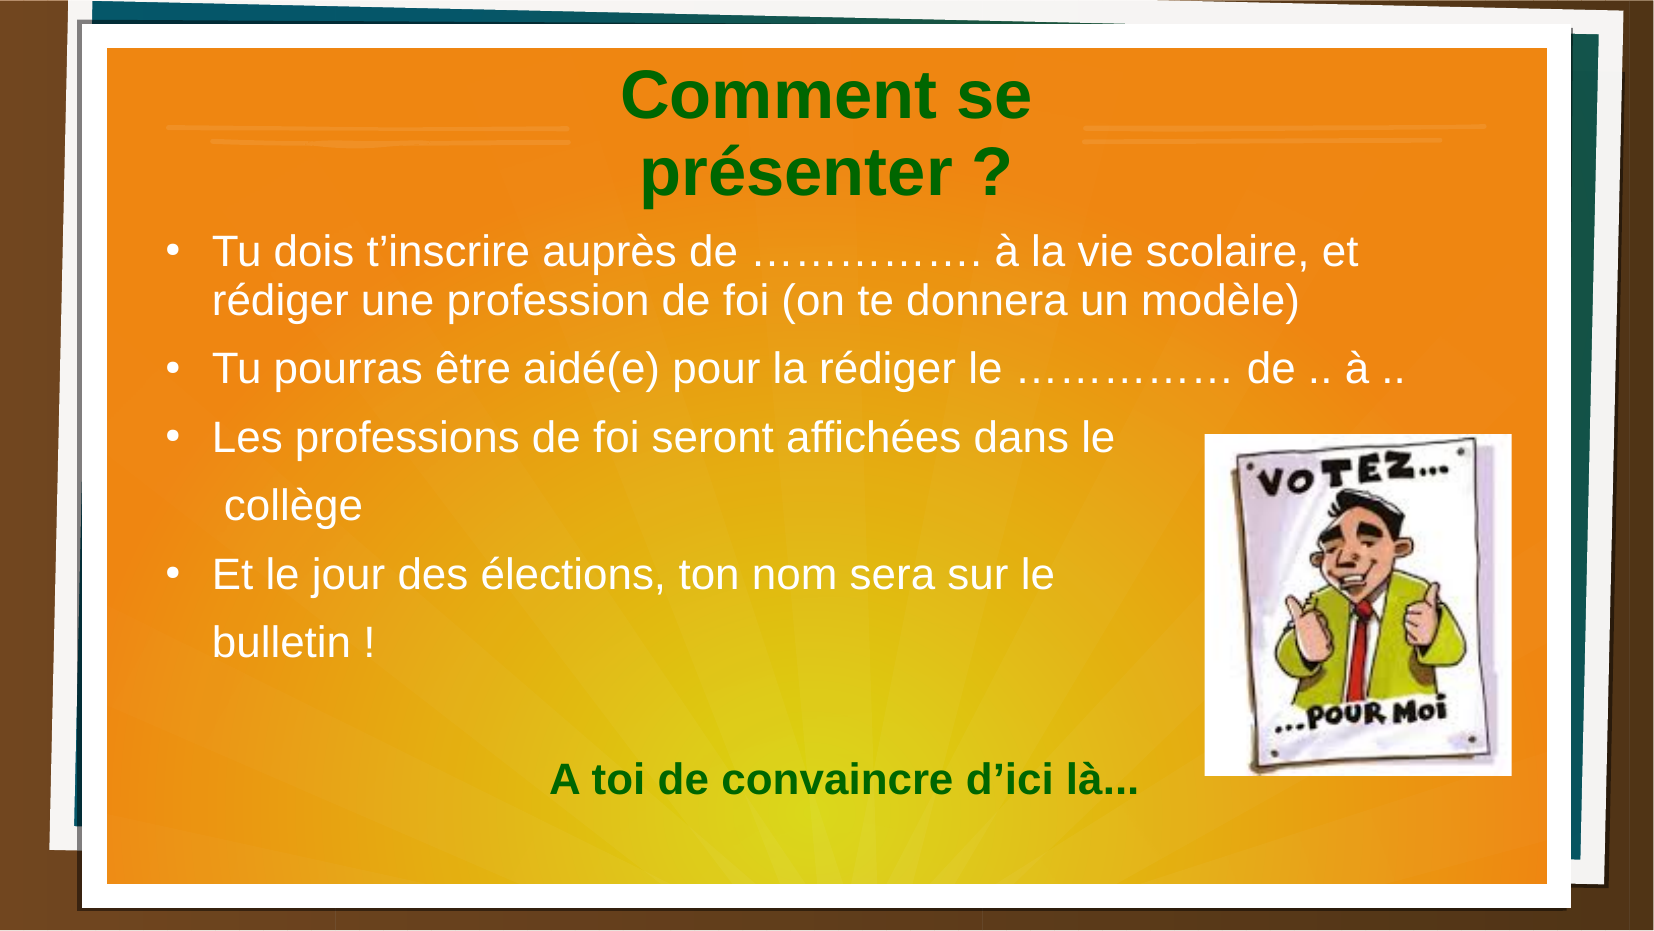

# Comment se présenter ?
Tu dois t’inscrire auprès de ……………. à la vie scolaire, et rédiger une profession de foi (on te donnera un modèle)
Tu pourras être aidé(e) pour la rédiger le …………… de .. à ..
Les professions de foi seront affichées dans le
 collège
Et le jour des élections, ton nom sera sur le
bulletin !
A toi de convaincre d’ici là...